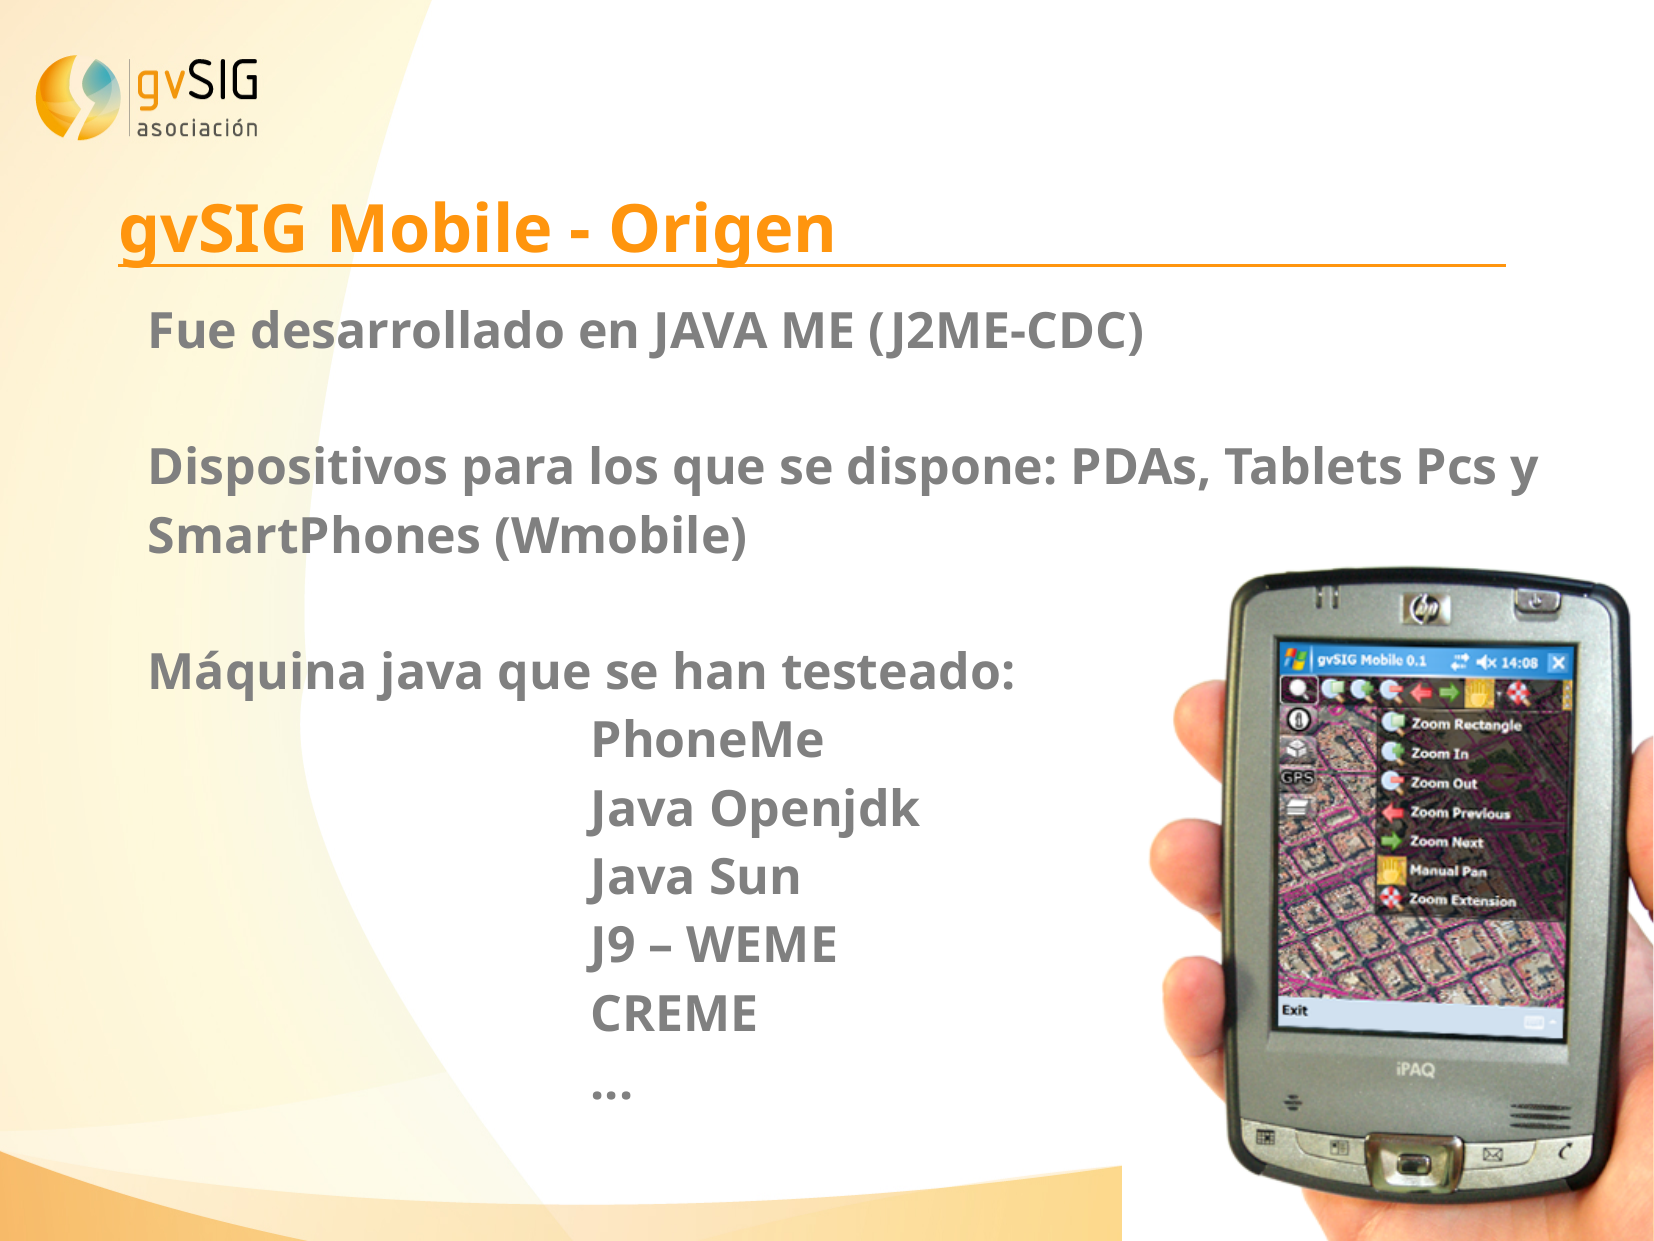

# gvSIG Mobile - Origen
Fue desarrollado en JAVA ME (J2ME-CDC)
Dispositivos para los que se dispone: PDAs, Tablets Pcs y SmartPhones (Wmobile)
Máquina java que se han testeado:
						PhoneMe
						Java Openjdk
						Java Sun
 						J9 – WEME
						CREME
						...